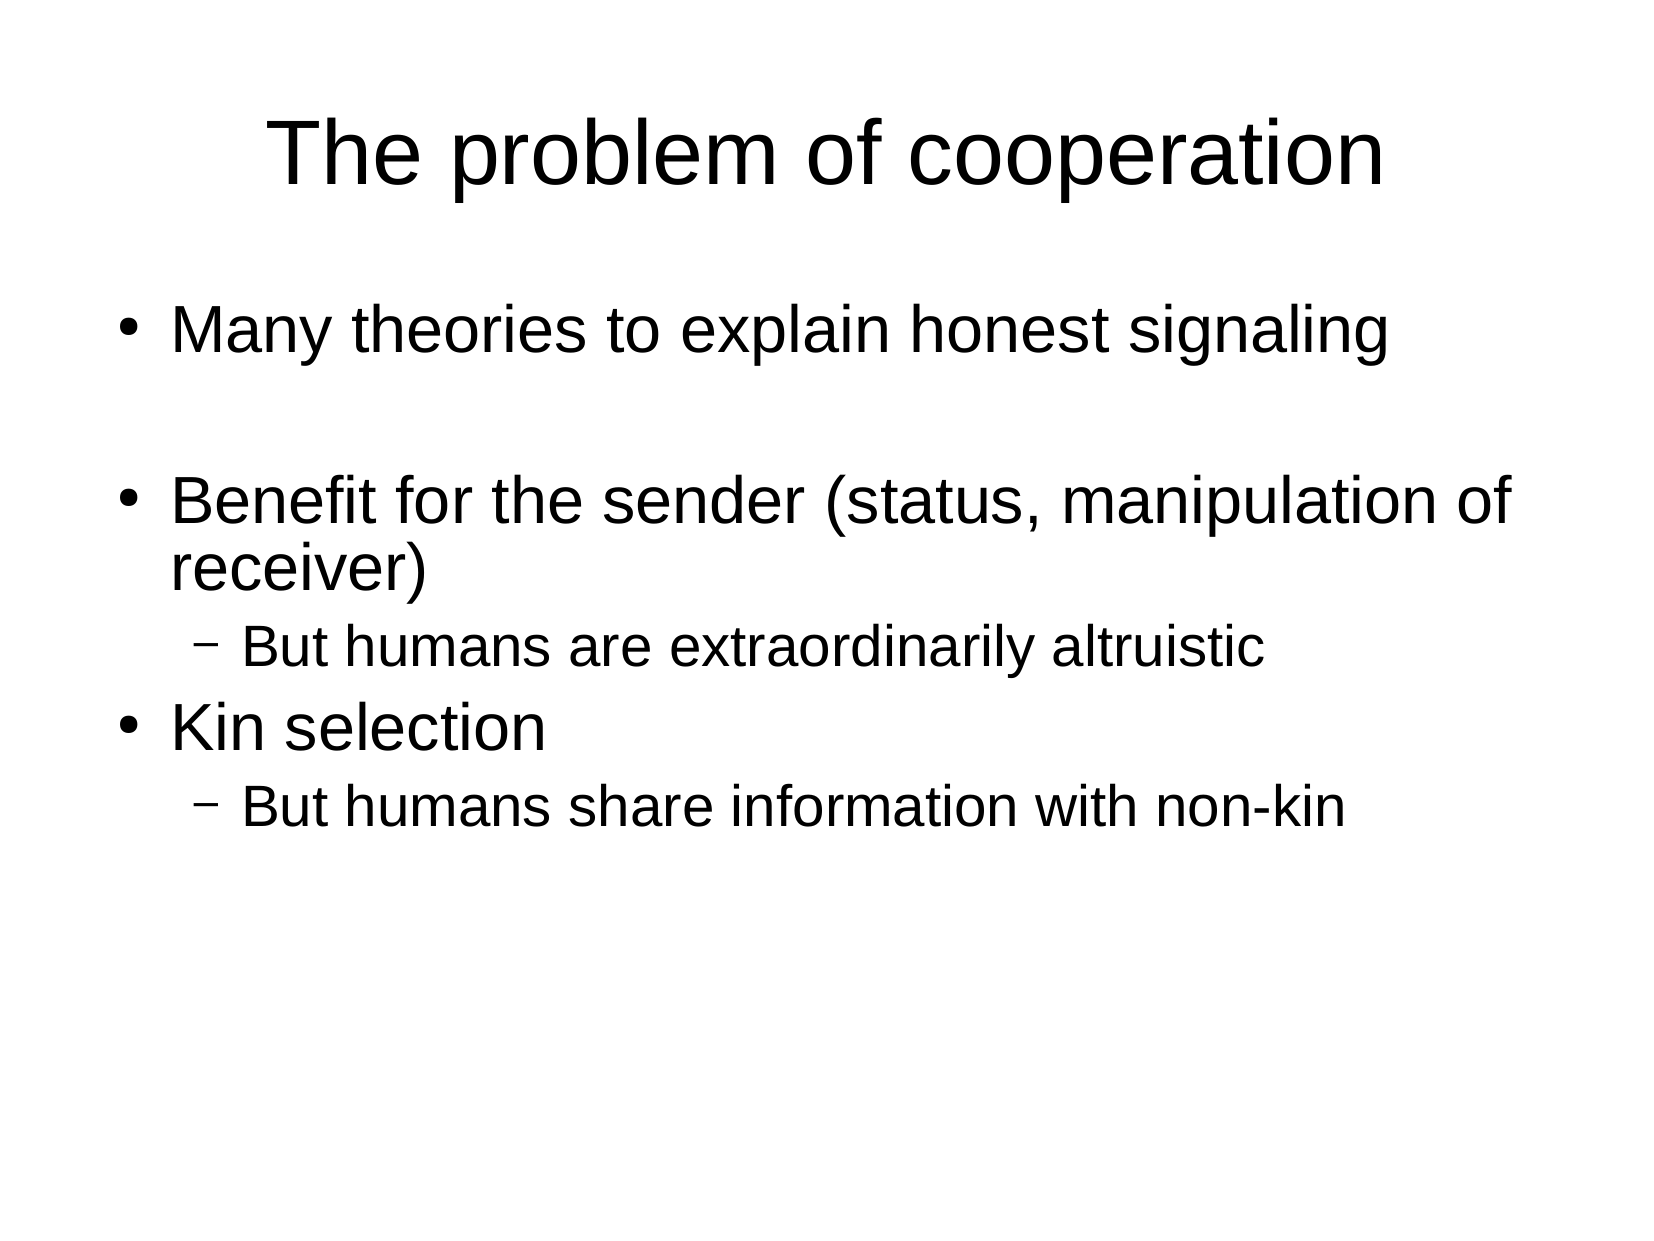

# The problem of cooperation
Many theories to explain honest signaling
Benefit for the sender (status, manipulation of receiver)
But humans are extraordinarily altruistic
Kin selection
But humans share information with non-kin